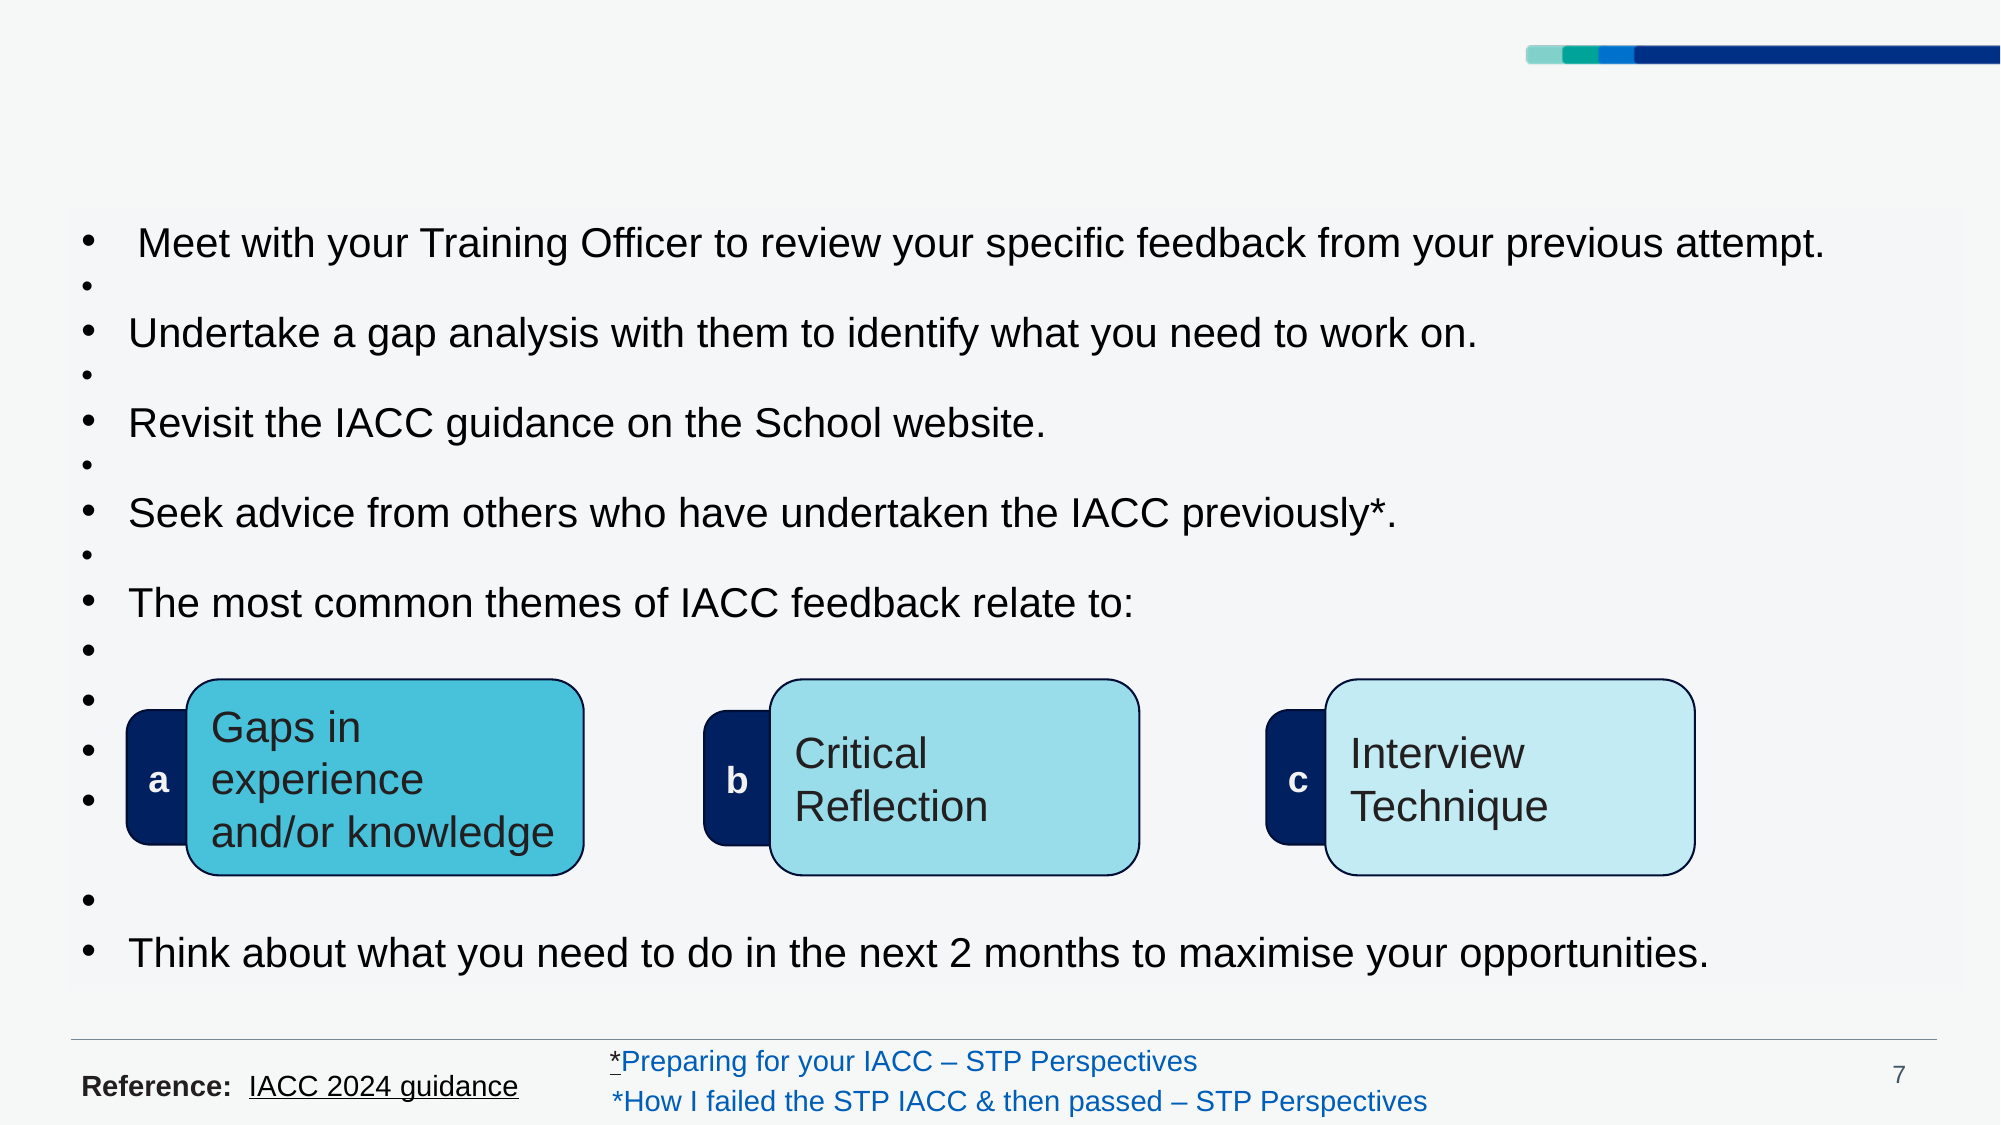

Meet with your Training Officer to review your specific feedback from your previous attempt.
Undertake a gap analysis with them to identify what you need to work on.
Revisit the IACC guidance on the School website.
Seek advice from others who have undertaken the IACC previously*.
The most common themes of IACC feedback relate to:
Think about what you need to do in the next 2 months to maximise your opportunities.
# What to do between now and the resit
Gaps in experience and/or knowledge
Critical Reflection
Interview Technique
a
c
b
*Preparing for your IACC – STP Perspectives
Reference: IACC 2024 guidance
*How I failed the STP IACC & then passed – STP Perspectives